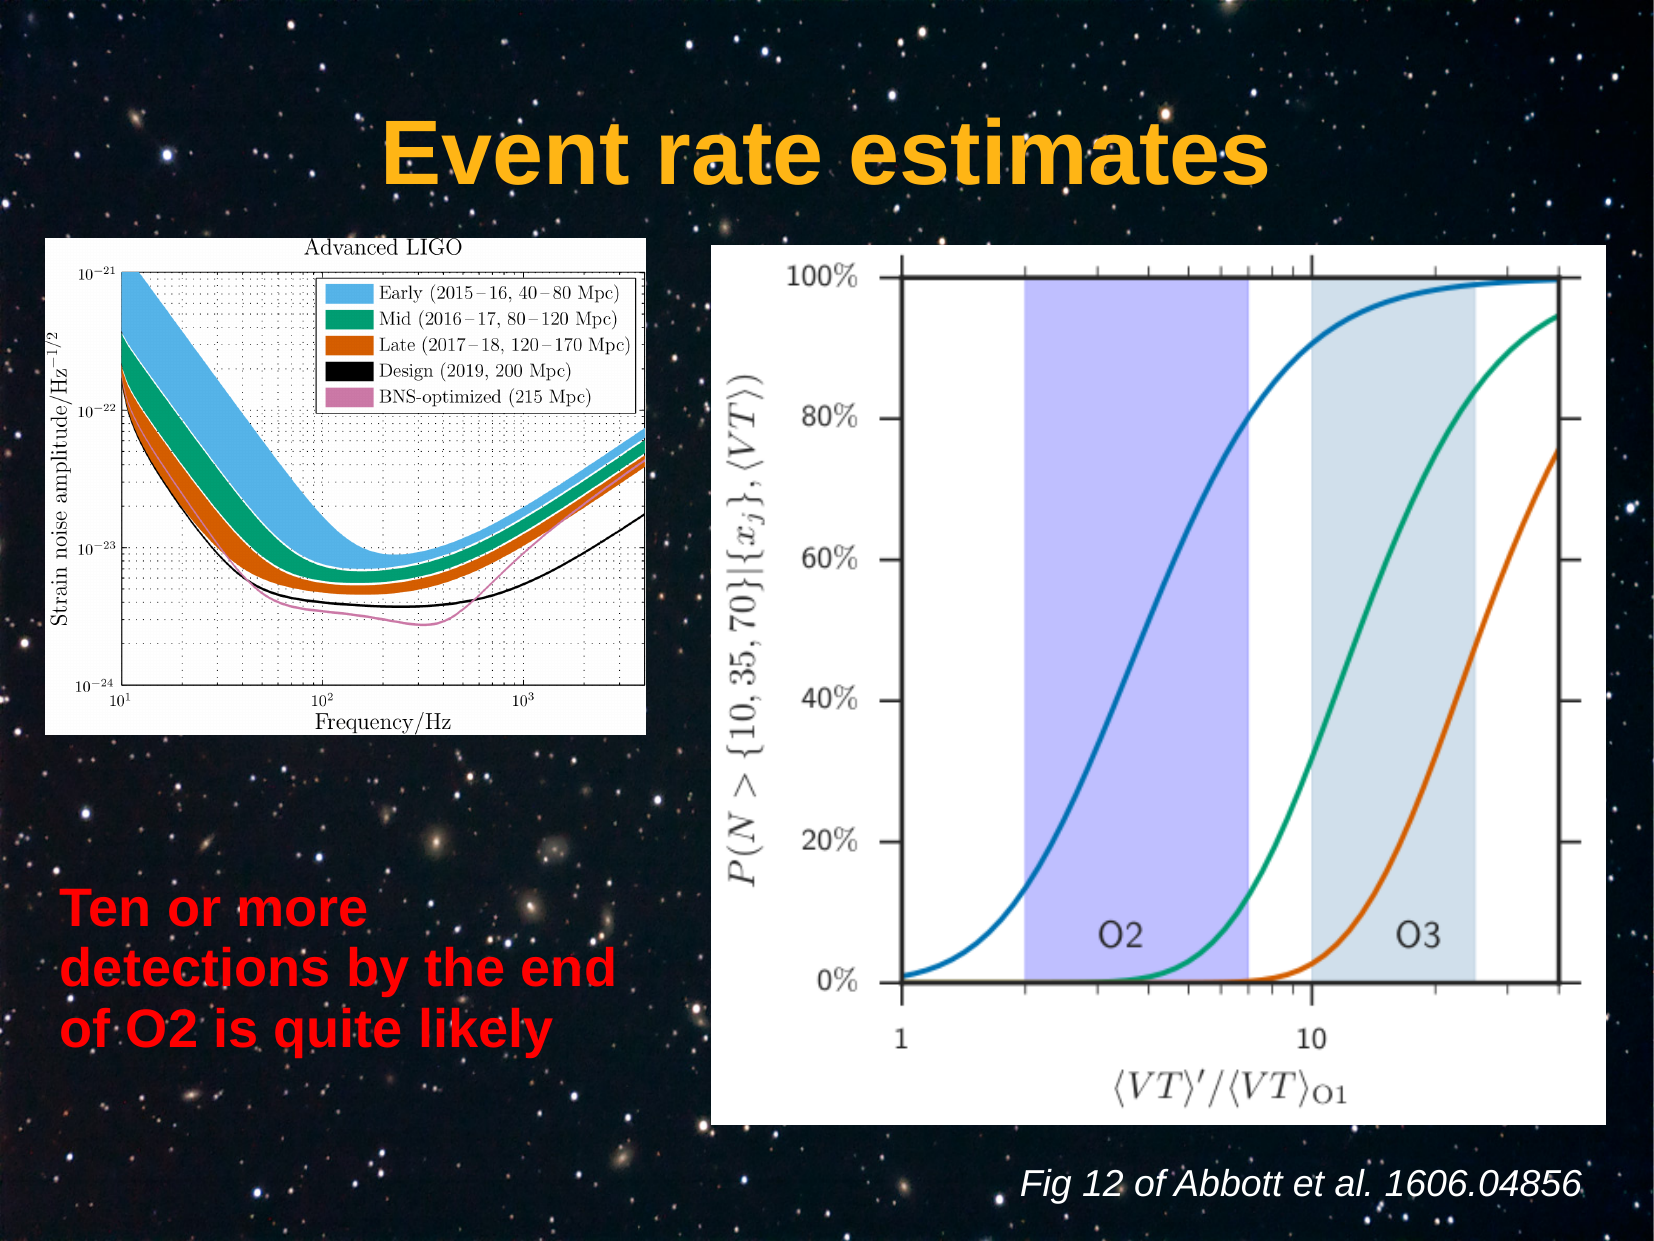

# Event rate estimates
Ten or more detections by the end of O2 is quite likely
Fig 12 of Abbott et al. 1606.04856